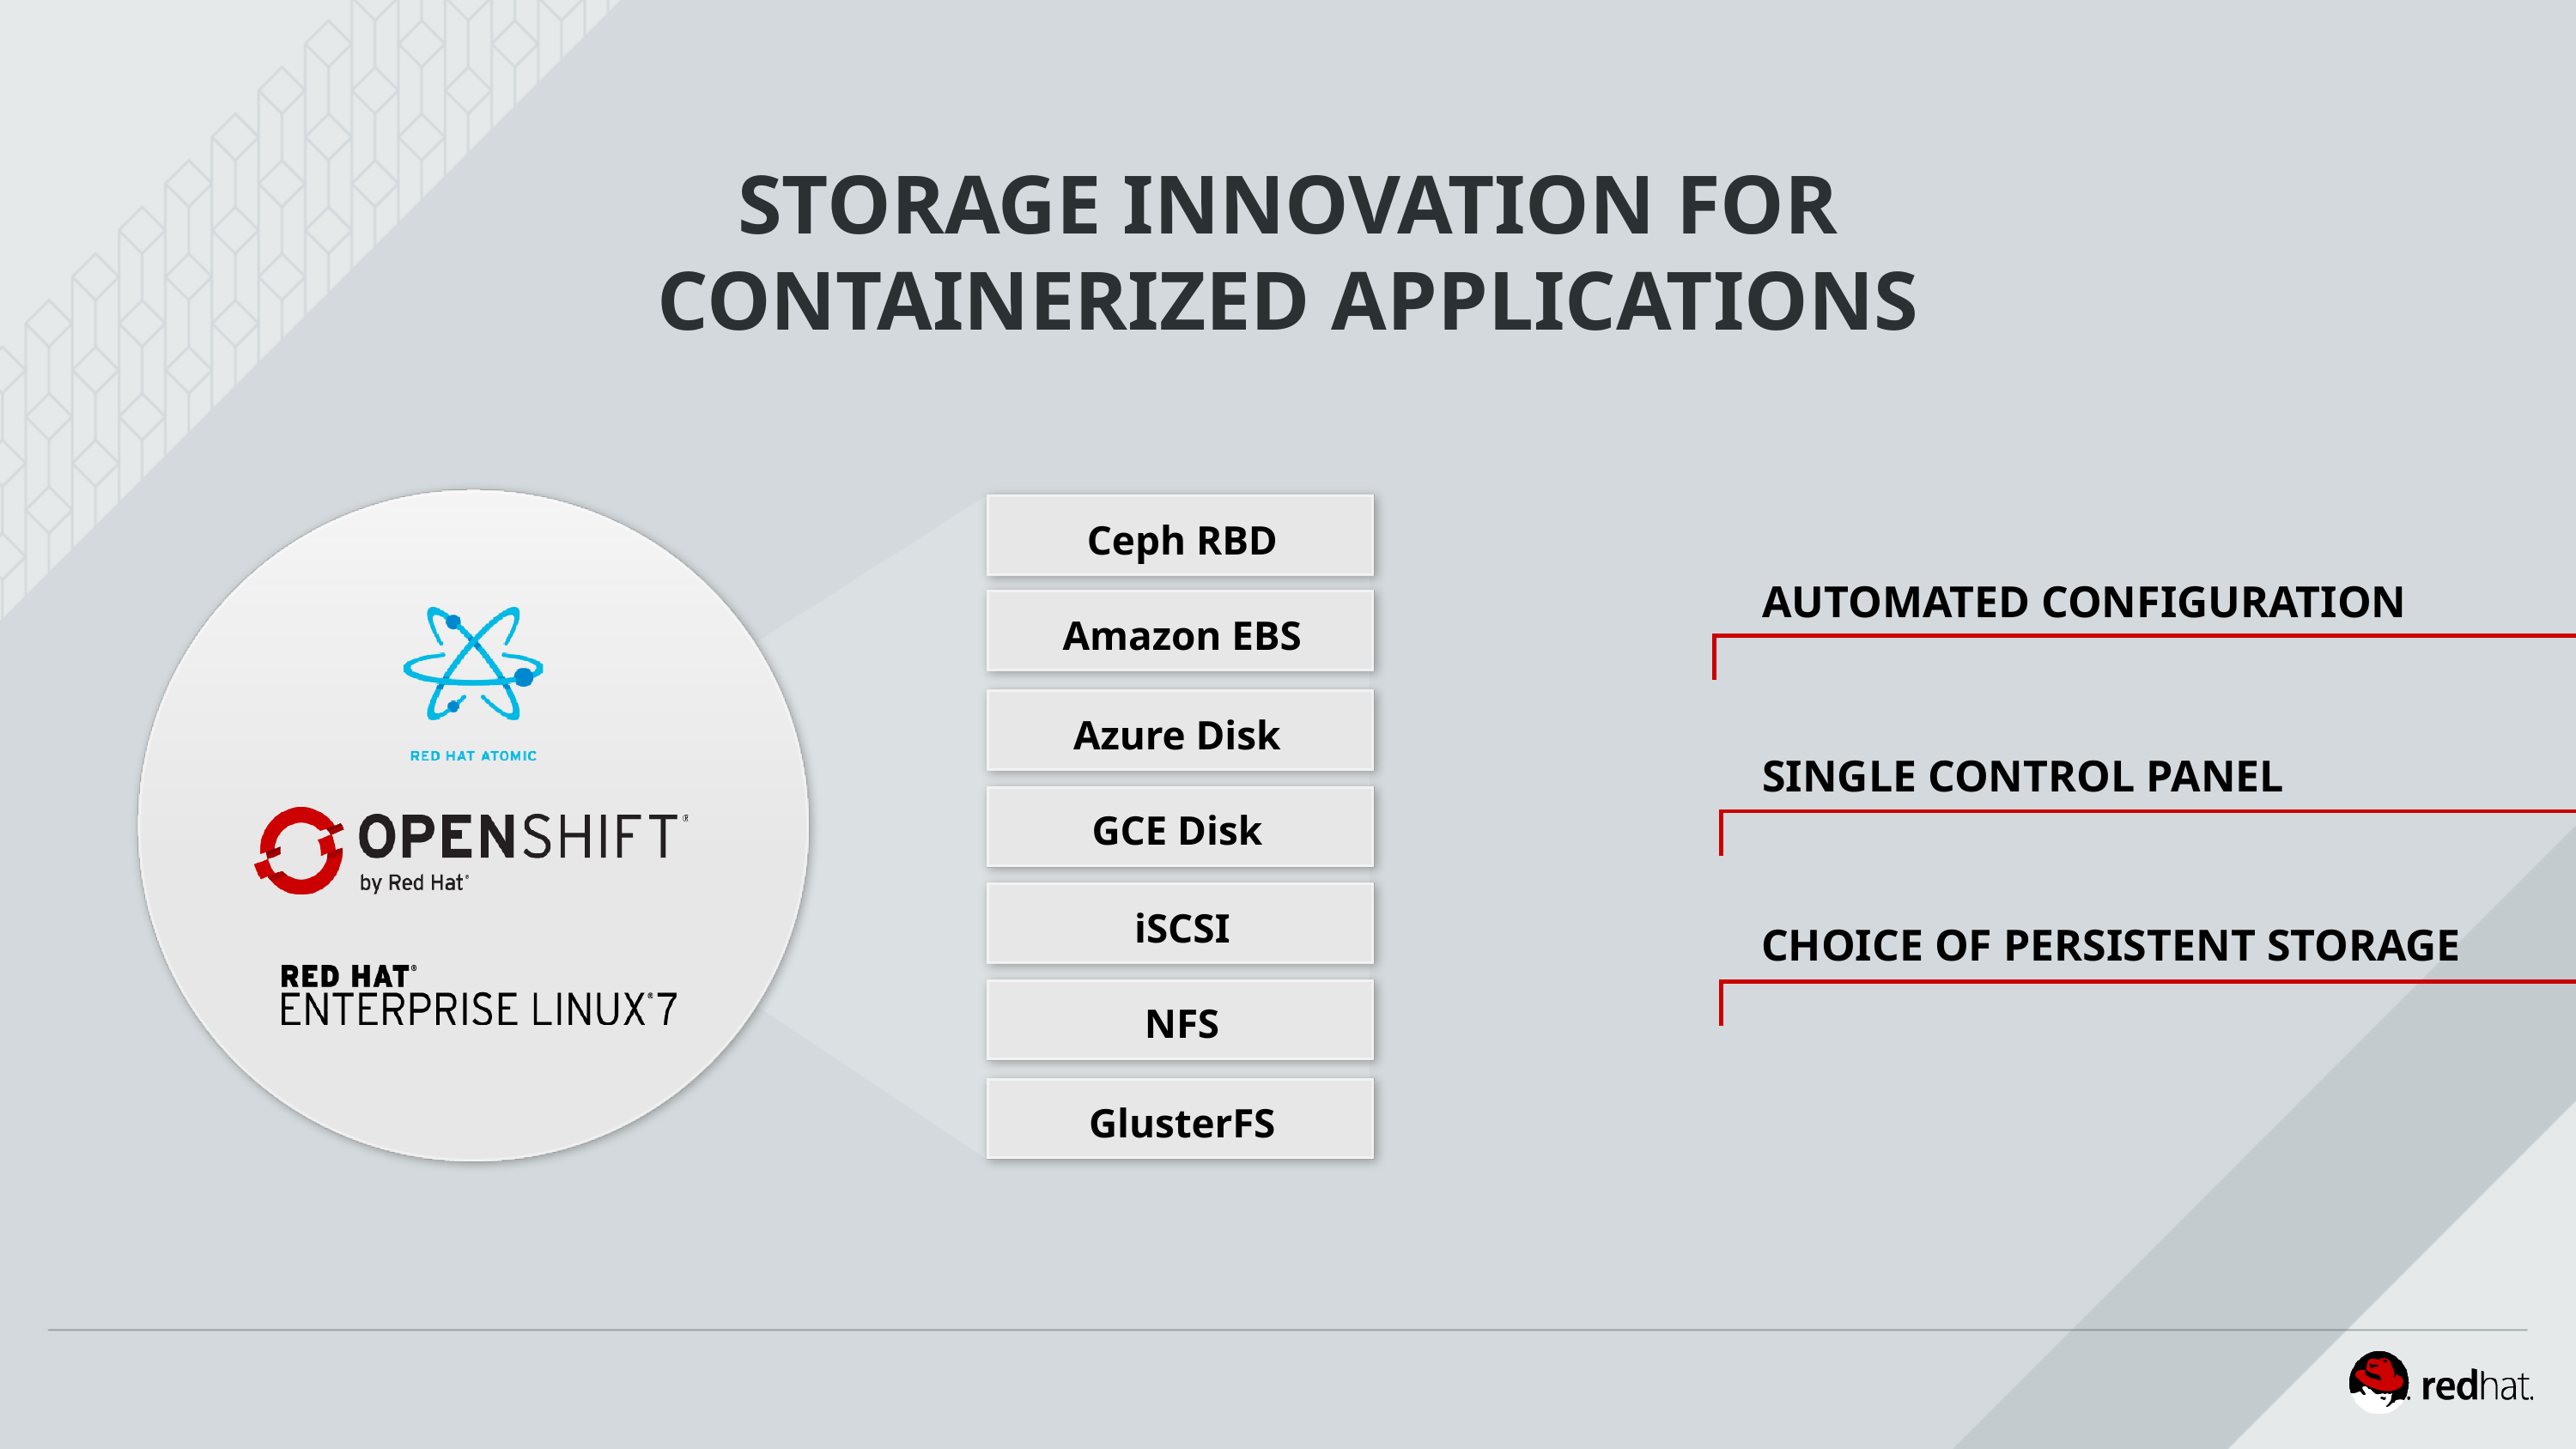

STORAGE INNOVATION FOR
CONTAINERIZED APPLICATIONS
Ceph RBD
AUTOMATED CONFIGURATION
Amazon EBS
Azure Disk
SINGLE CONTROL PANEL
GCE Disk
iSCSI
CHOICE OF PERSISTENT STORAGE
NFS
GlusterFS